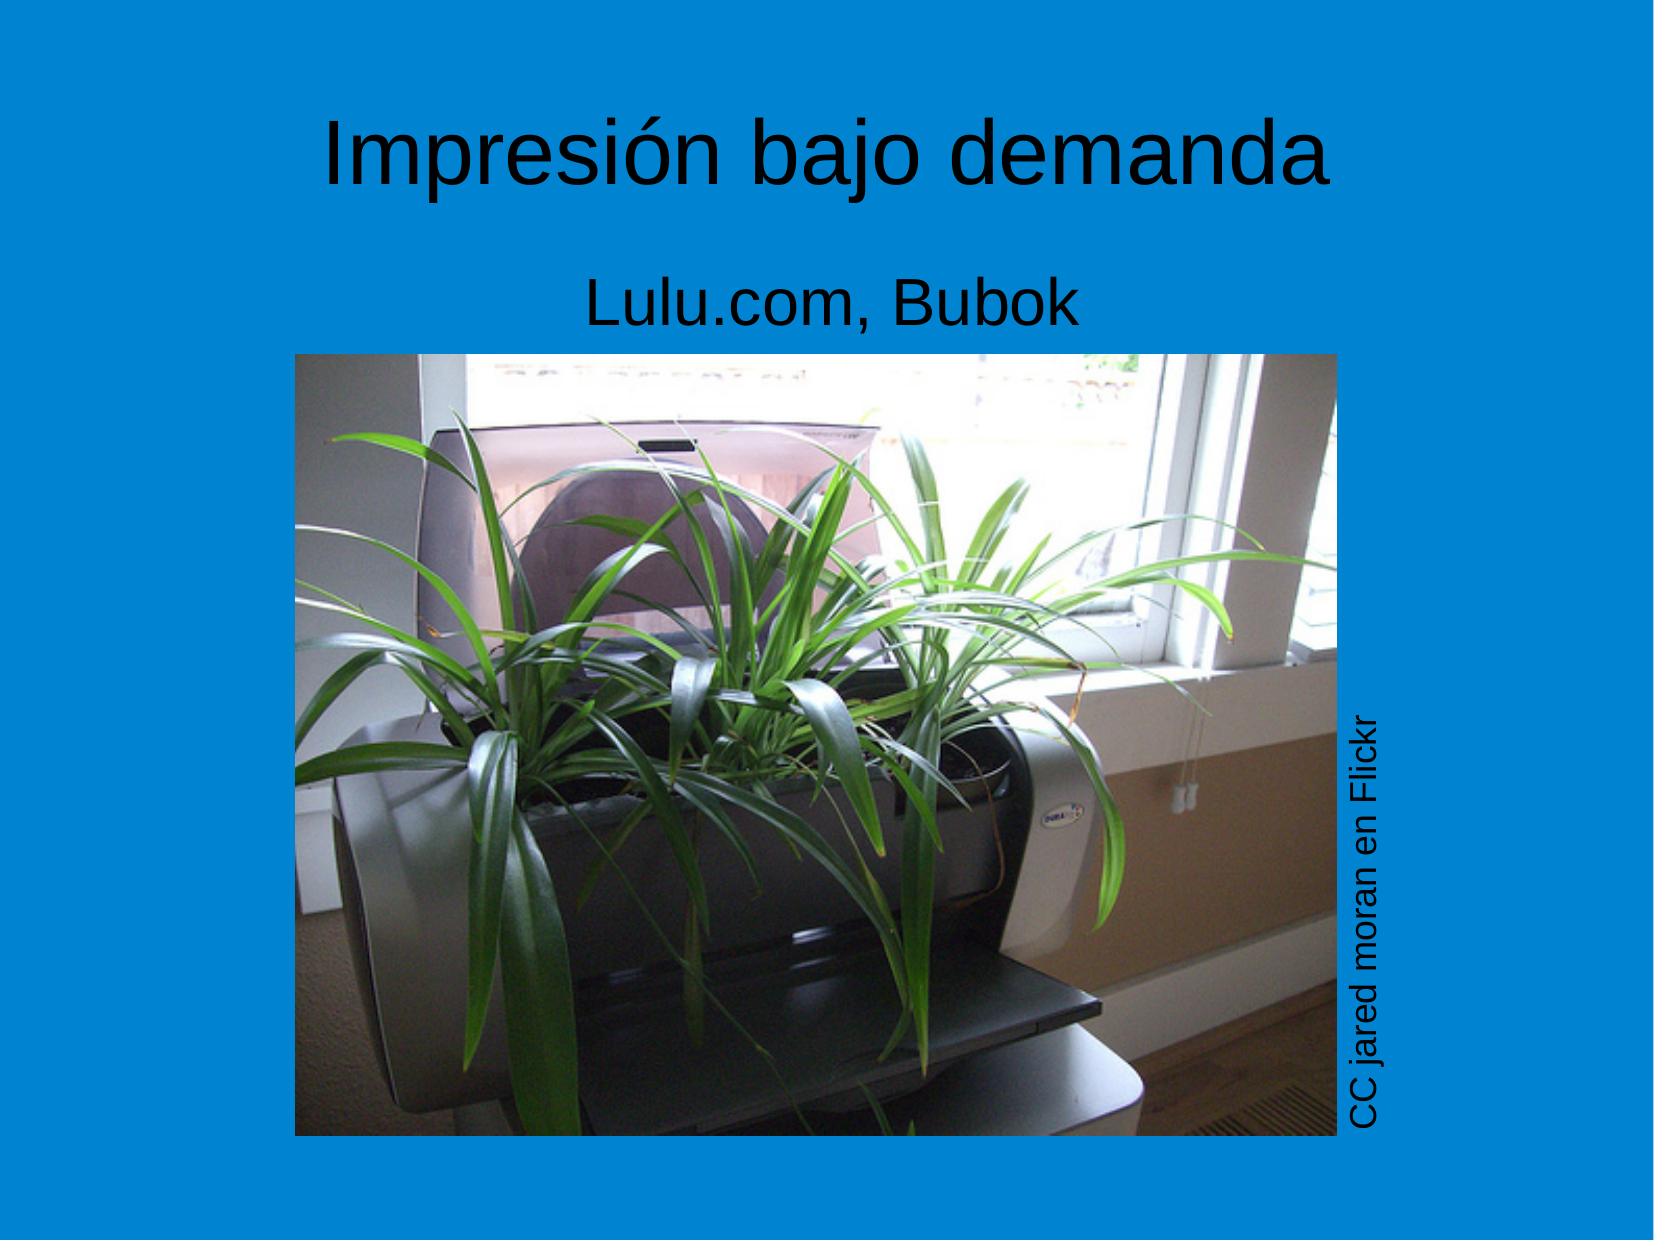

# Impresión bajo demanda
Lulu.com, Bubok
CC jared moran en Flickr